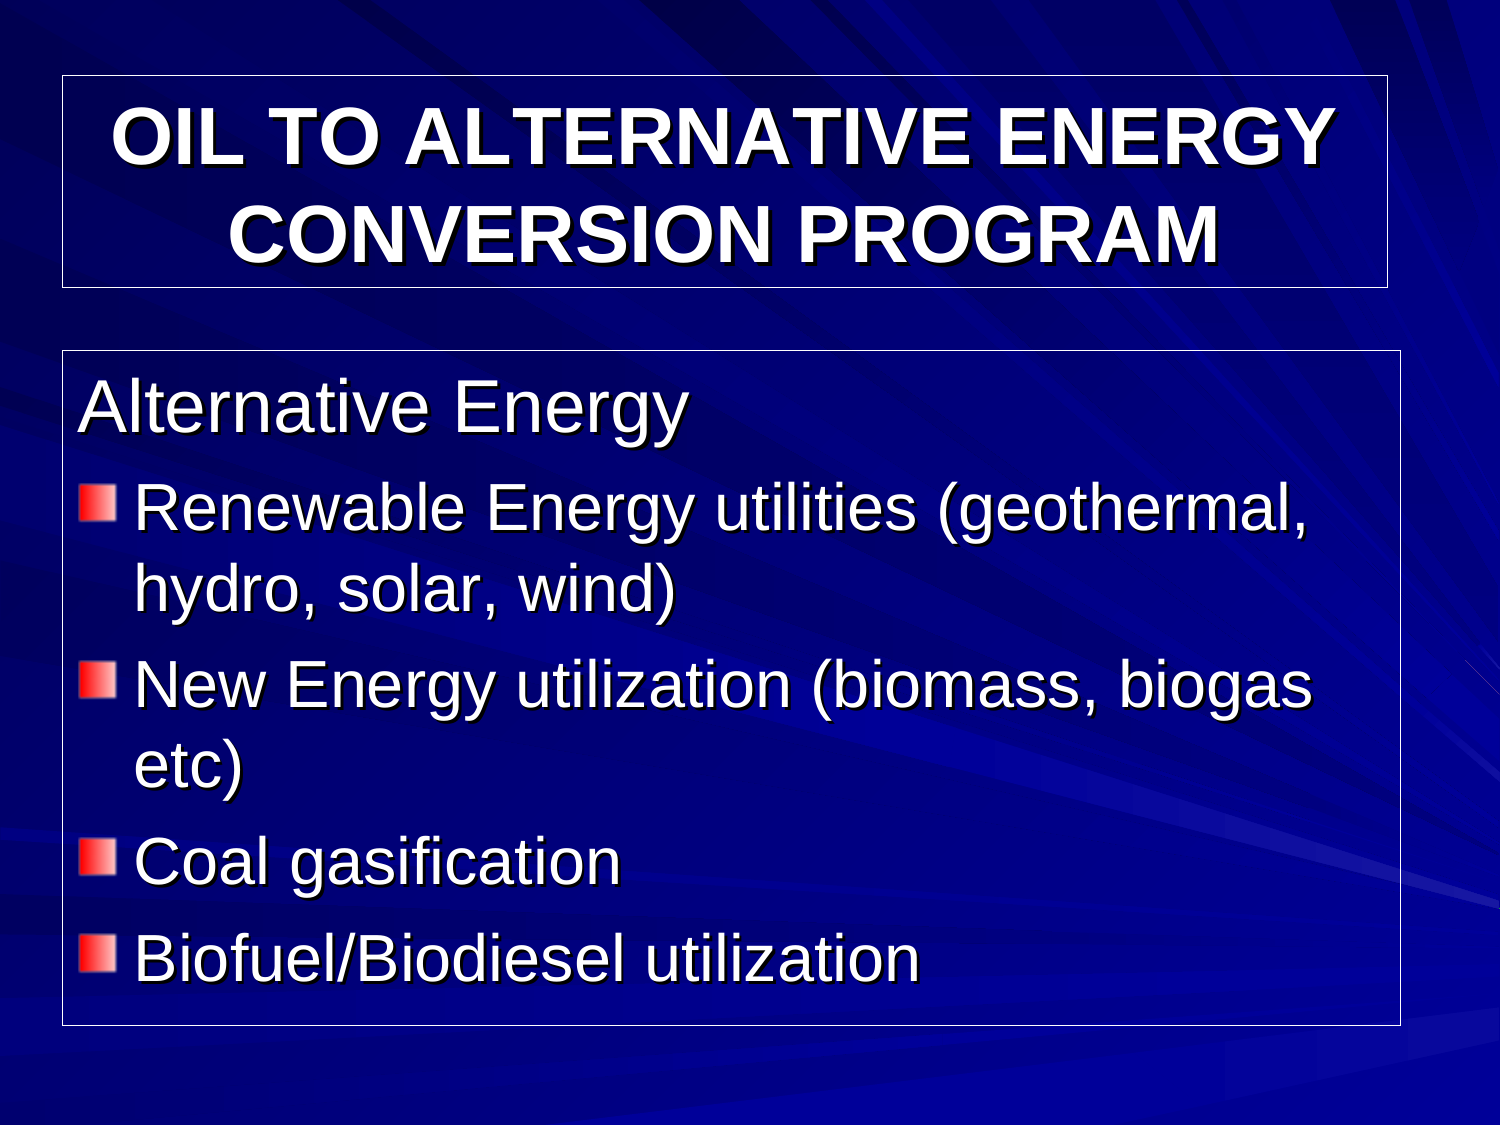

# OIL TO ALTERNATIVE ENERGY CONVERSION PROGRAM
Alternative Energy
Renewable Energy utilities (geothermal, hydro, solar, wind)
New Energy utilization (biomass, biogas etc)
Coal gasification
Biofuel/Biodiesel utilization